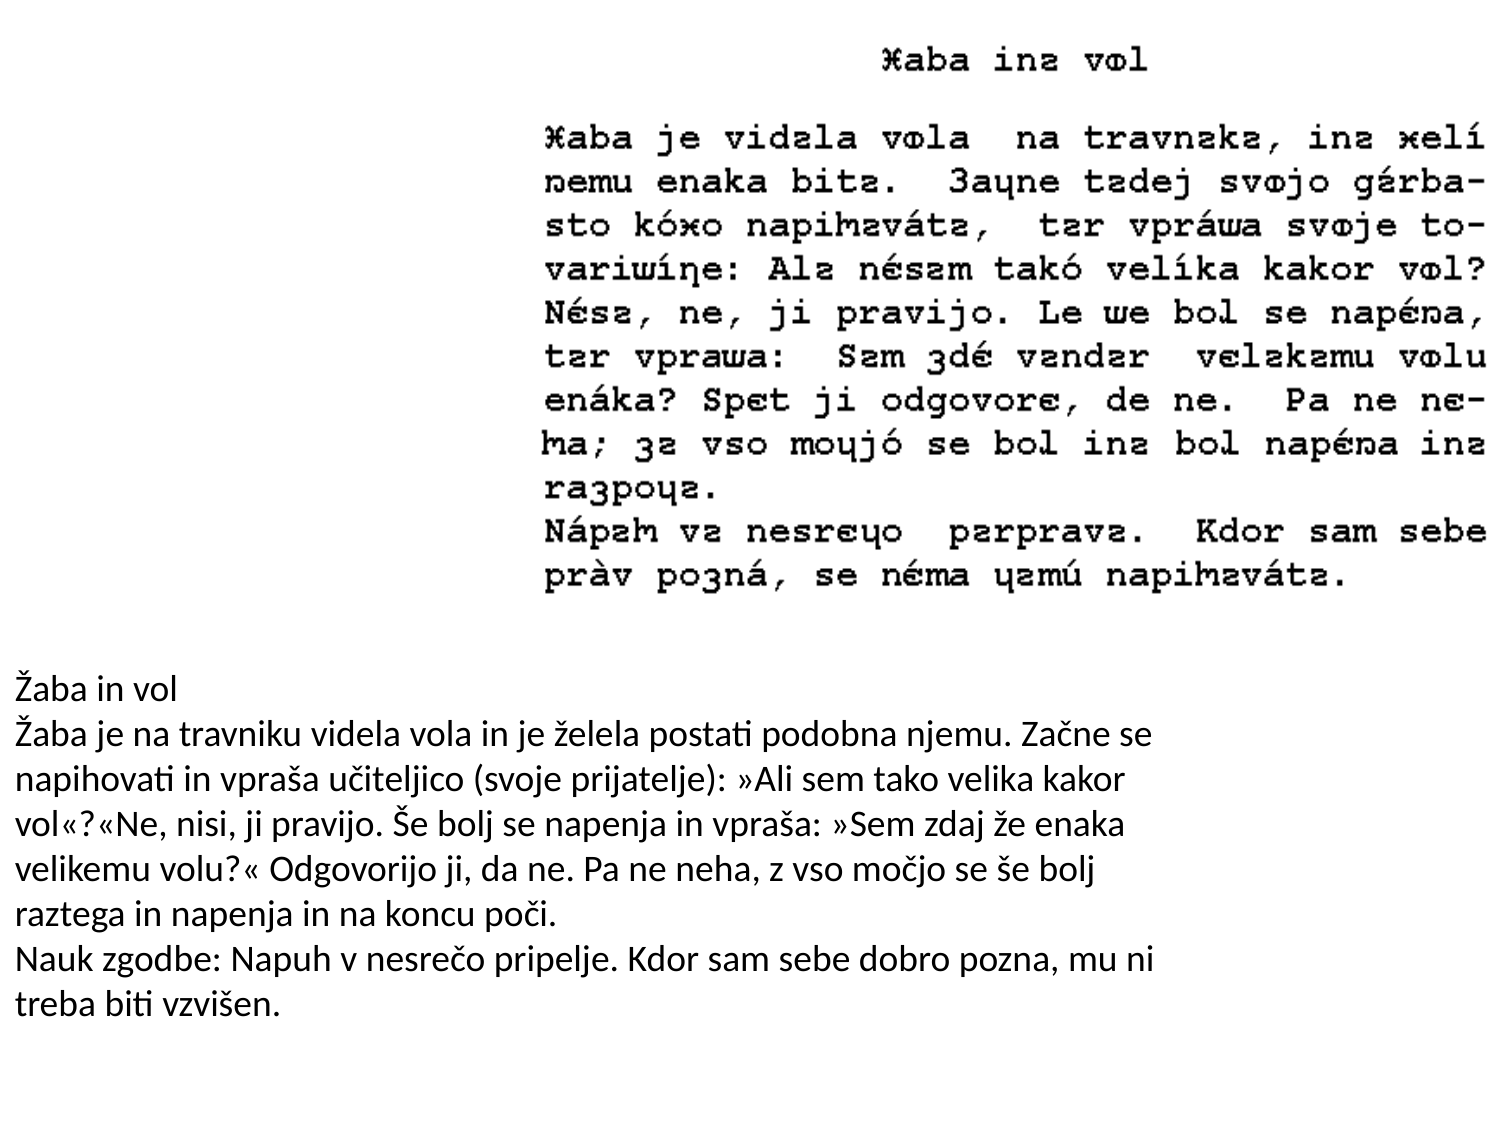

Žaba in vol
Žaba je na travniku videla vola in je želela postati podobna njemu. Začne se napihovati in vpraša učiteljico (svoje prijatelje): »Ali sem tako velika kakor vol«?«Ne, nisi, ji pravijo. Še bolj se napenja in vpraša: »Sem zdaj že enaka velikemu volu?« Odgovorijo ji, da ne. Pa ne neha, z vso močjo se še bolj raztega in napenja in na koncu poči.
Nauk zgodbe: Napuh v nesrečo pripelje. Kdor sam sebe dobro pozna, mu ni treba biti vzvišen.